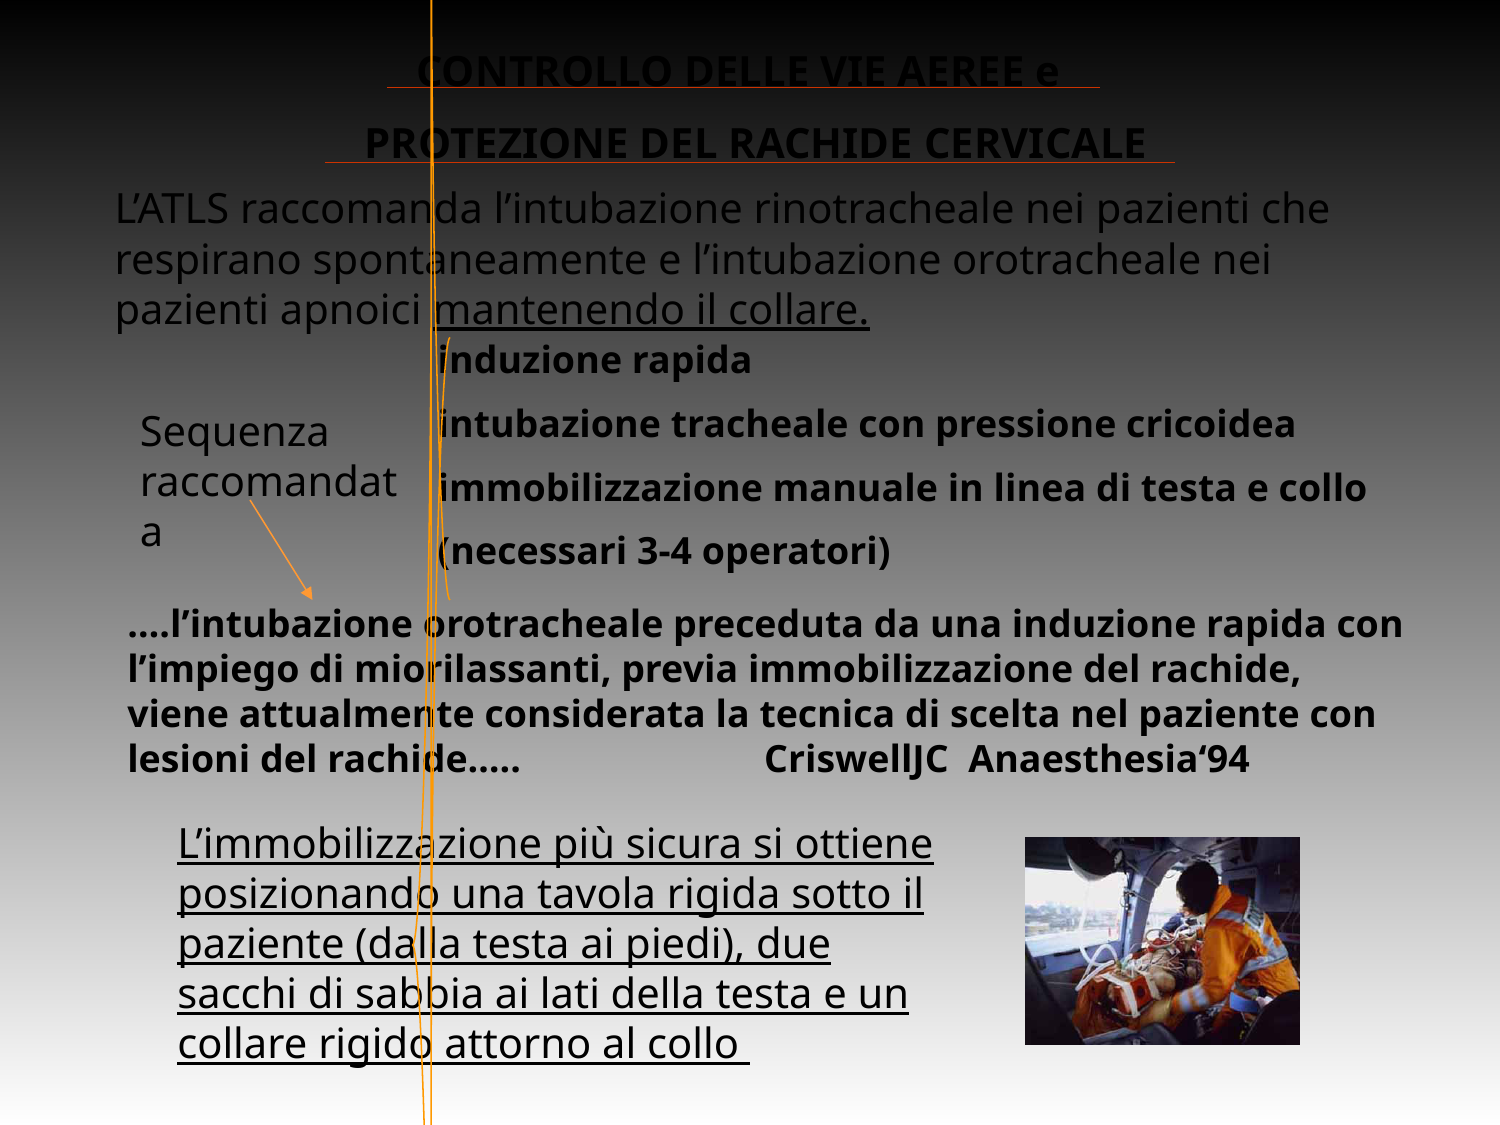

CONTROLLO DELLE VIE AEREE e
PROTEZIONE DEL RACHIDE CERVICALE
L’ATLS raccomanda l’intubazione rinotracheale nei pazienti che respirano spontaneamente e l’intubazione orotracheale nei pazienti apnoici mantenendo il collare.
induzione rapida
intubazione tracheale con pressione cricoidea
immobilizzazione manuale in linea di testa e collo
(necessari 3-4 operatori)
Sequenza raccomandata
….l’intubazione orotracheale preceduta da una induzione rapida con l’impiego di miorilassanti, previa immobilizzazione del rachide, viene attualmente considerata la tecnica di scelta nel paziente con lesioni del rachide….. CriswellJC Anaesthesia‘94
L’immobilizzazione più sicura si ottiene posizionando una tavola rigida sotto il paziente (dalla testa ai piedi), due sacchi di sabbia ai lati della testa e un collare rigido attorno al collo